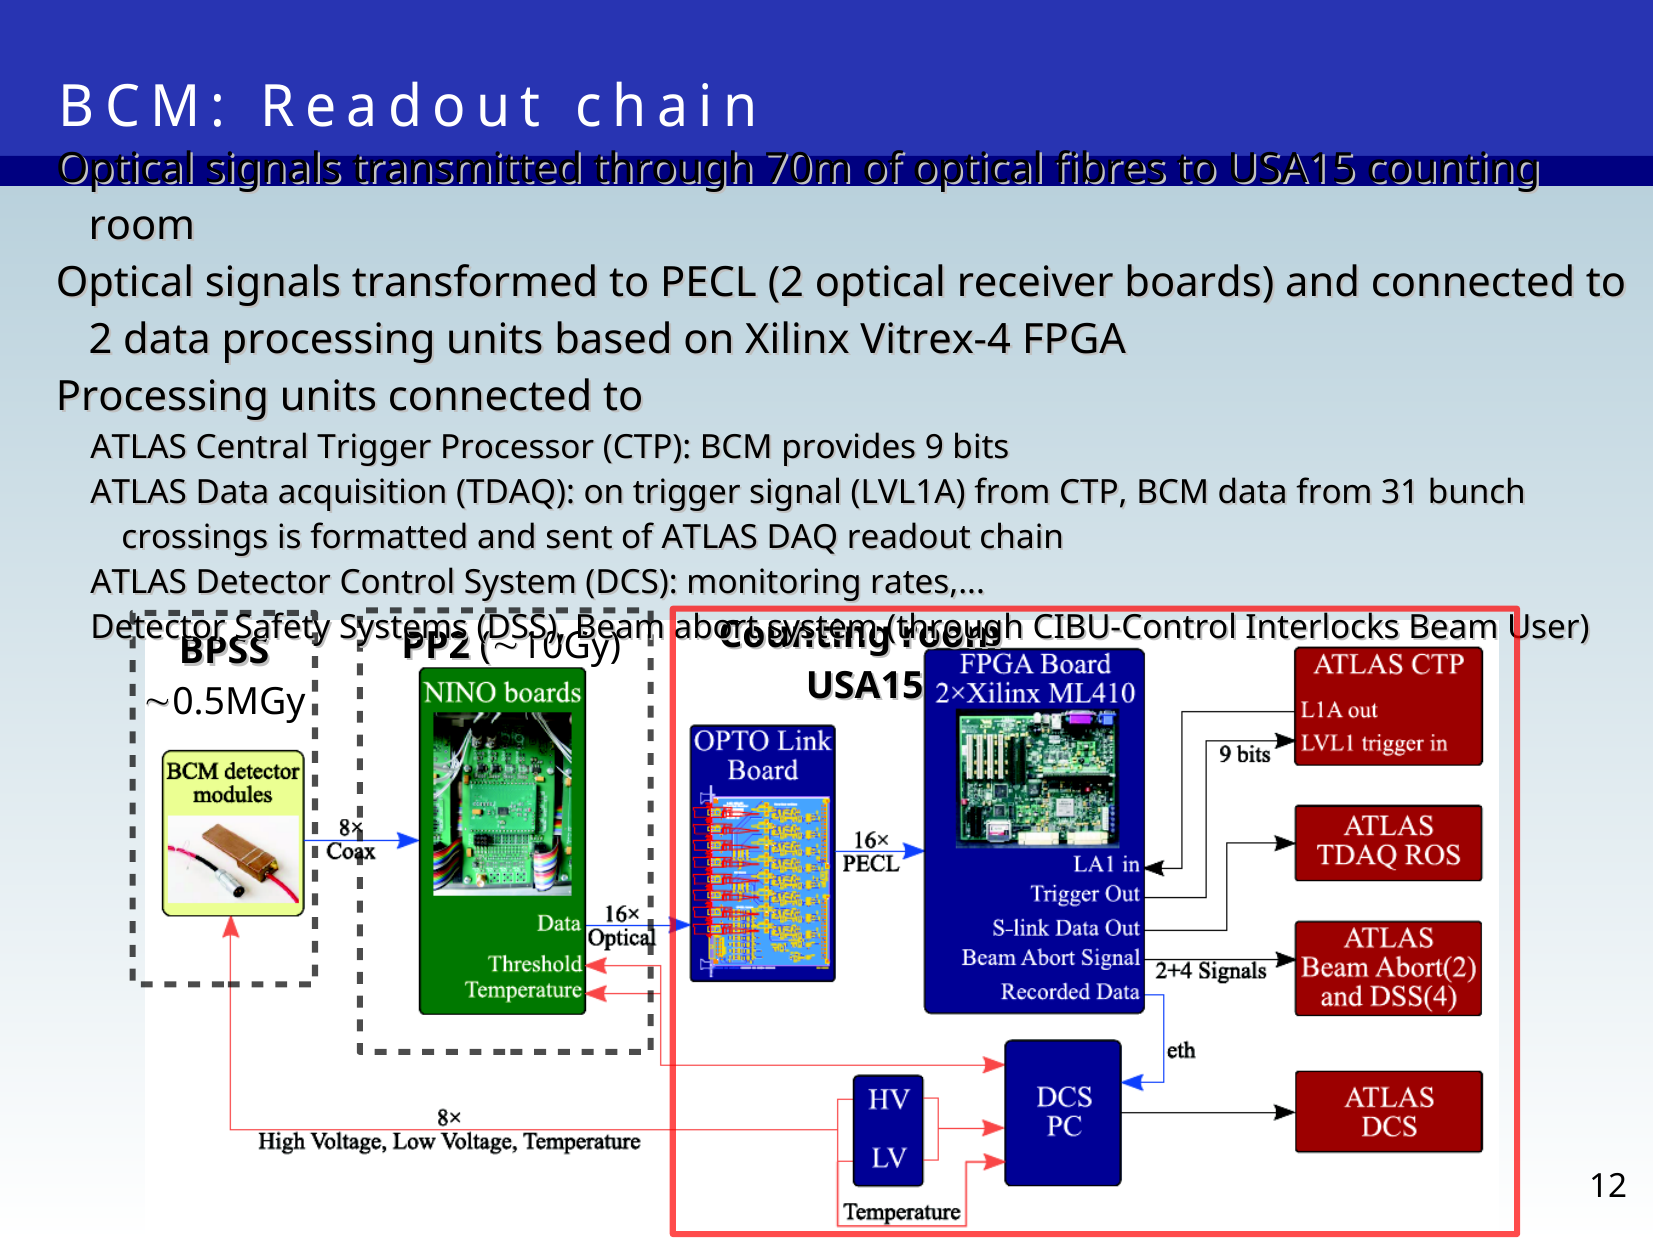

# BCM: Readout chain
Optical signals transmitted through 70m of optical fibres to USA15 counting room
Optical signals transformed to PECL (2 optical receiver boards) and connected to 2 data processing units based on Xilinx Vitrex-4 FPGA
Processing units connected to
ATLAS Central Trigger Processor (CTP): BCM provides 9 bits
ATLAS Data acquisition (TDAQ): on trigger signal (LVL1A) from CTP, BCM data from 31 bunch crossings is formatted and sent of ATLAS DAQ readout chain
ATLAS Detector Control System (DCS): monitoring rates,...
Detector Safety Systems (DSS), Beam abort system (through CIBU-Control Interlocks Beam User)
Counting room
USA15
PP2 (~10Gy)
BPSS
~0.5MGy
12